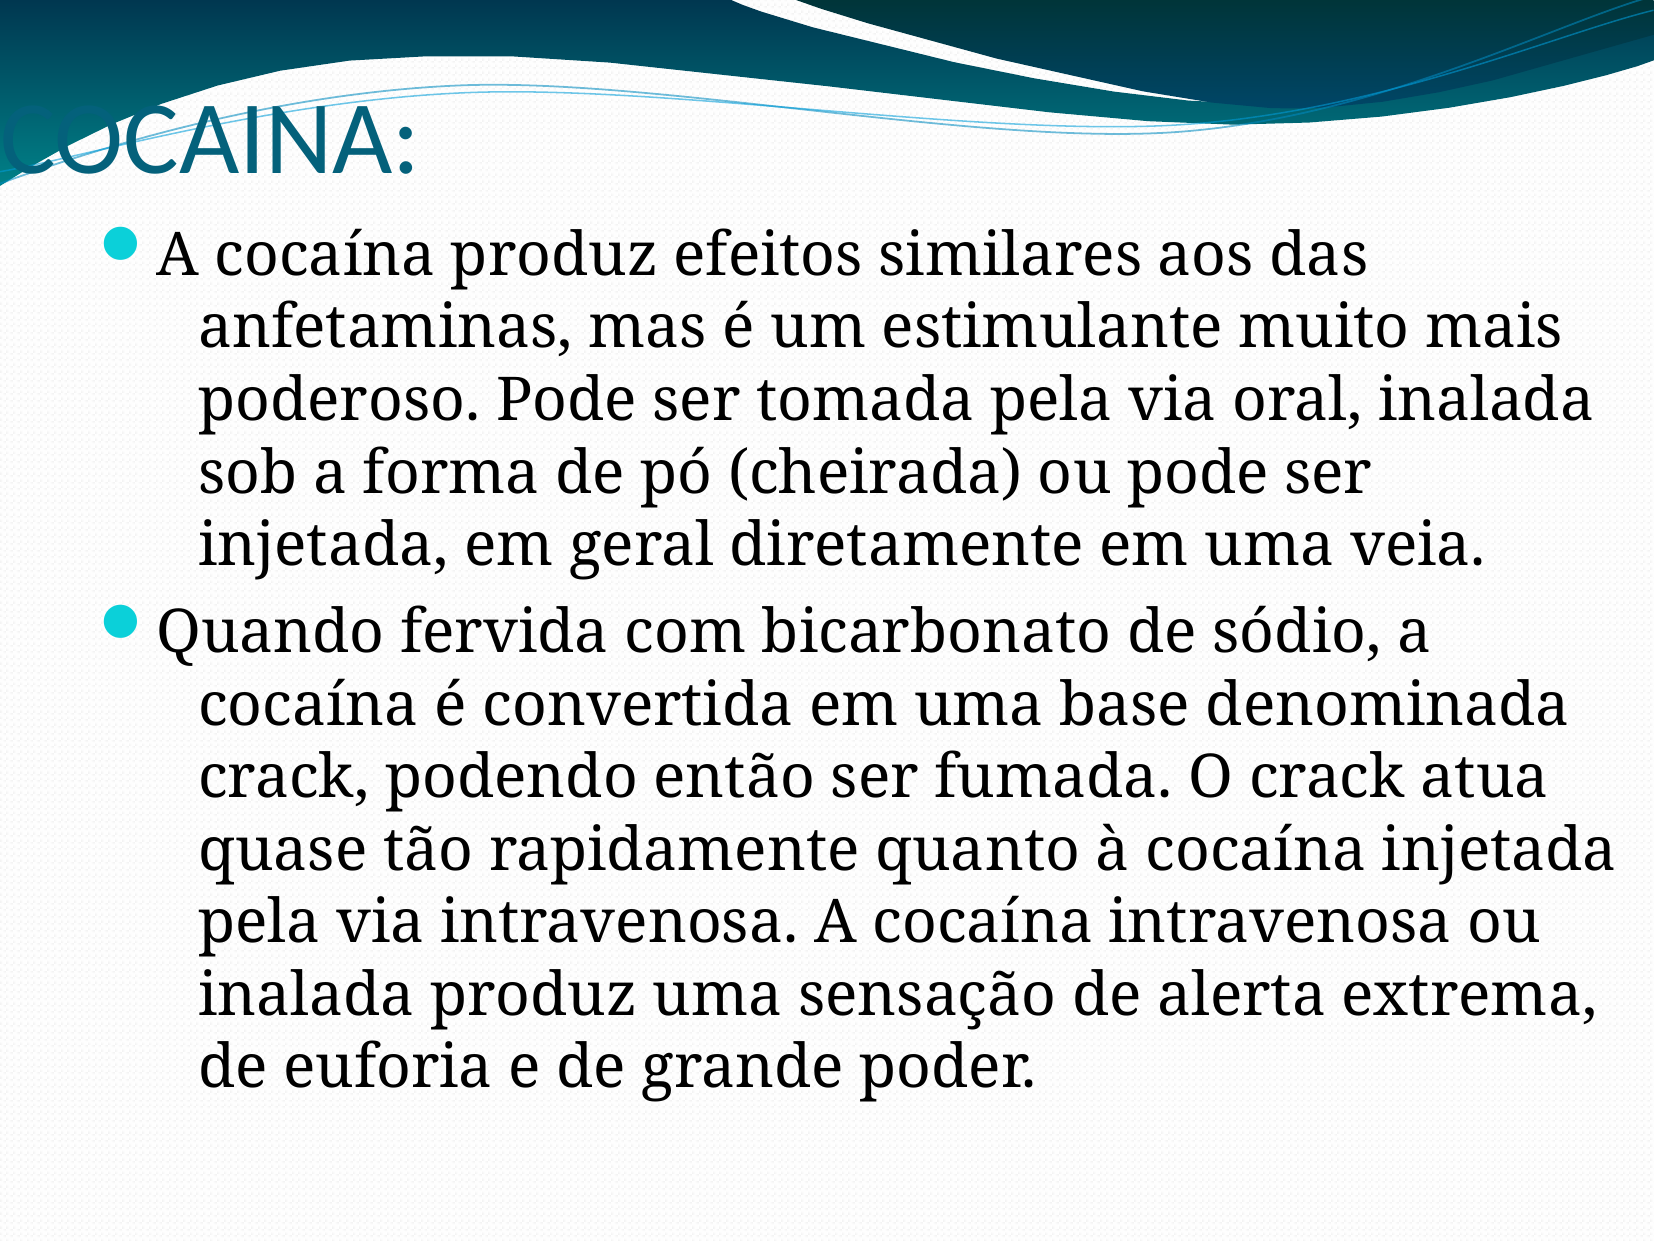

# COCAINA:
A cocaína produz efeitos similares aos das anfetaminas, mas é um estimulante muito mais poderoso. Pode ser tomada pela via oral, inalada sob a forma de pó (cheirada) ou pode ser injetada, em geral diretamente em uma veia.
Quando fervida com bicarbonato de sódio, a cocaína é convertida em uma base denominada crack, podendo então ser fumada. O crack atua quase tão rapidamente quanto à cocaína injetada pela via intravenosa. A cocaína intravenosa ou inalada produz uma sensação de alerta extrema, de euforia e de grande poder.